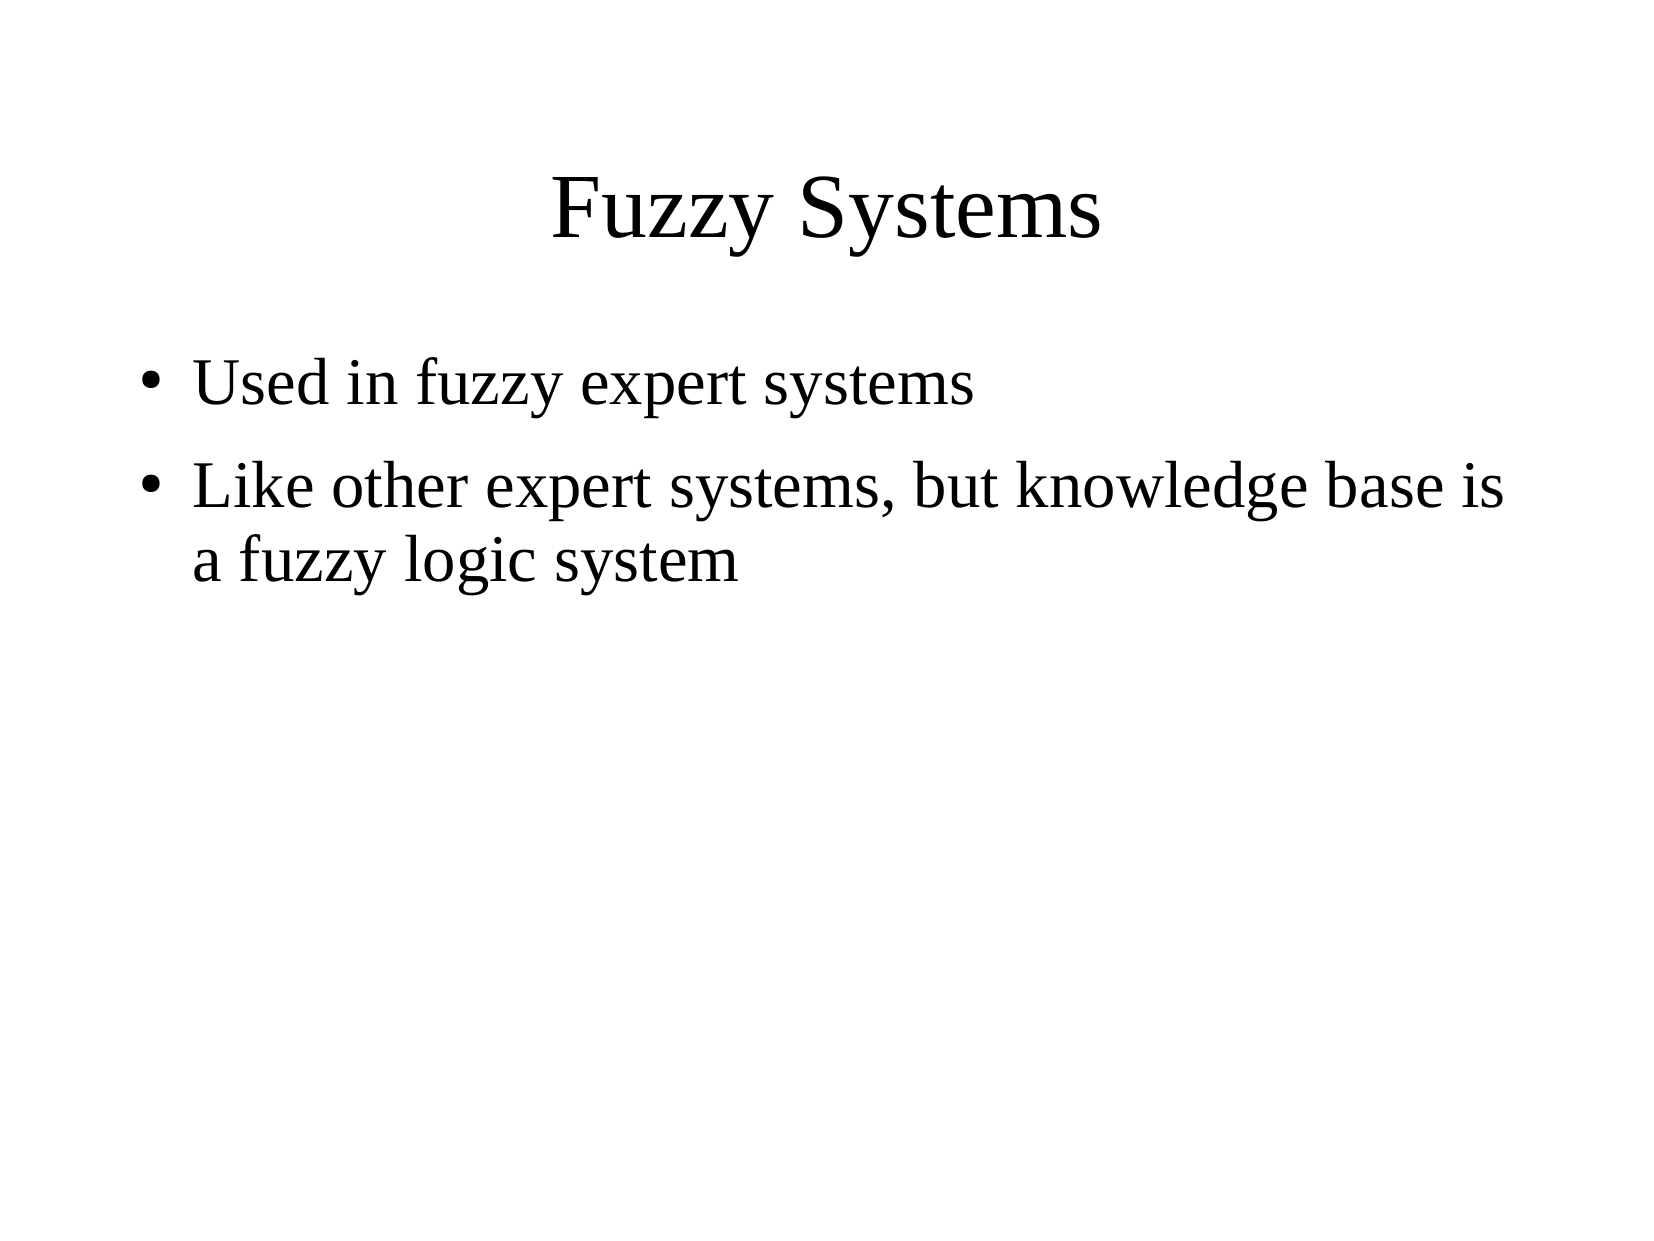

# Fuzzy Systems
Used in fuzzy expert systems
Like other expert systems, but knowledge base is a fuzzy logic system